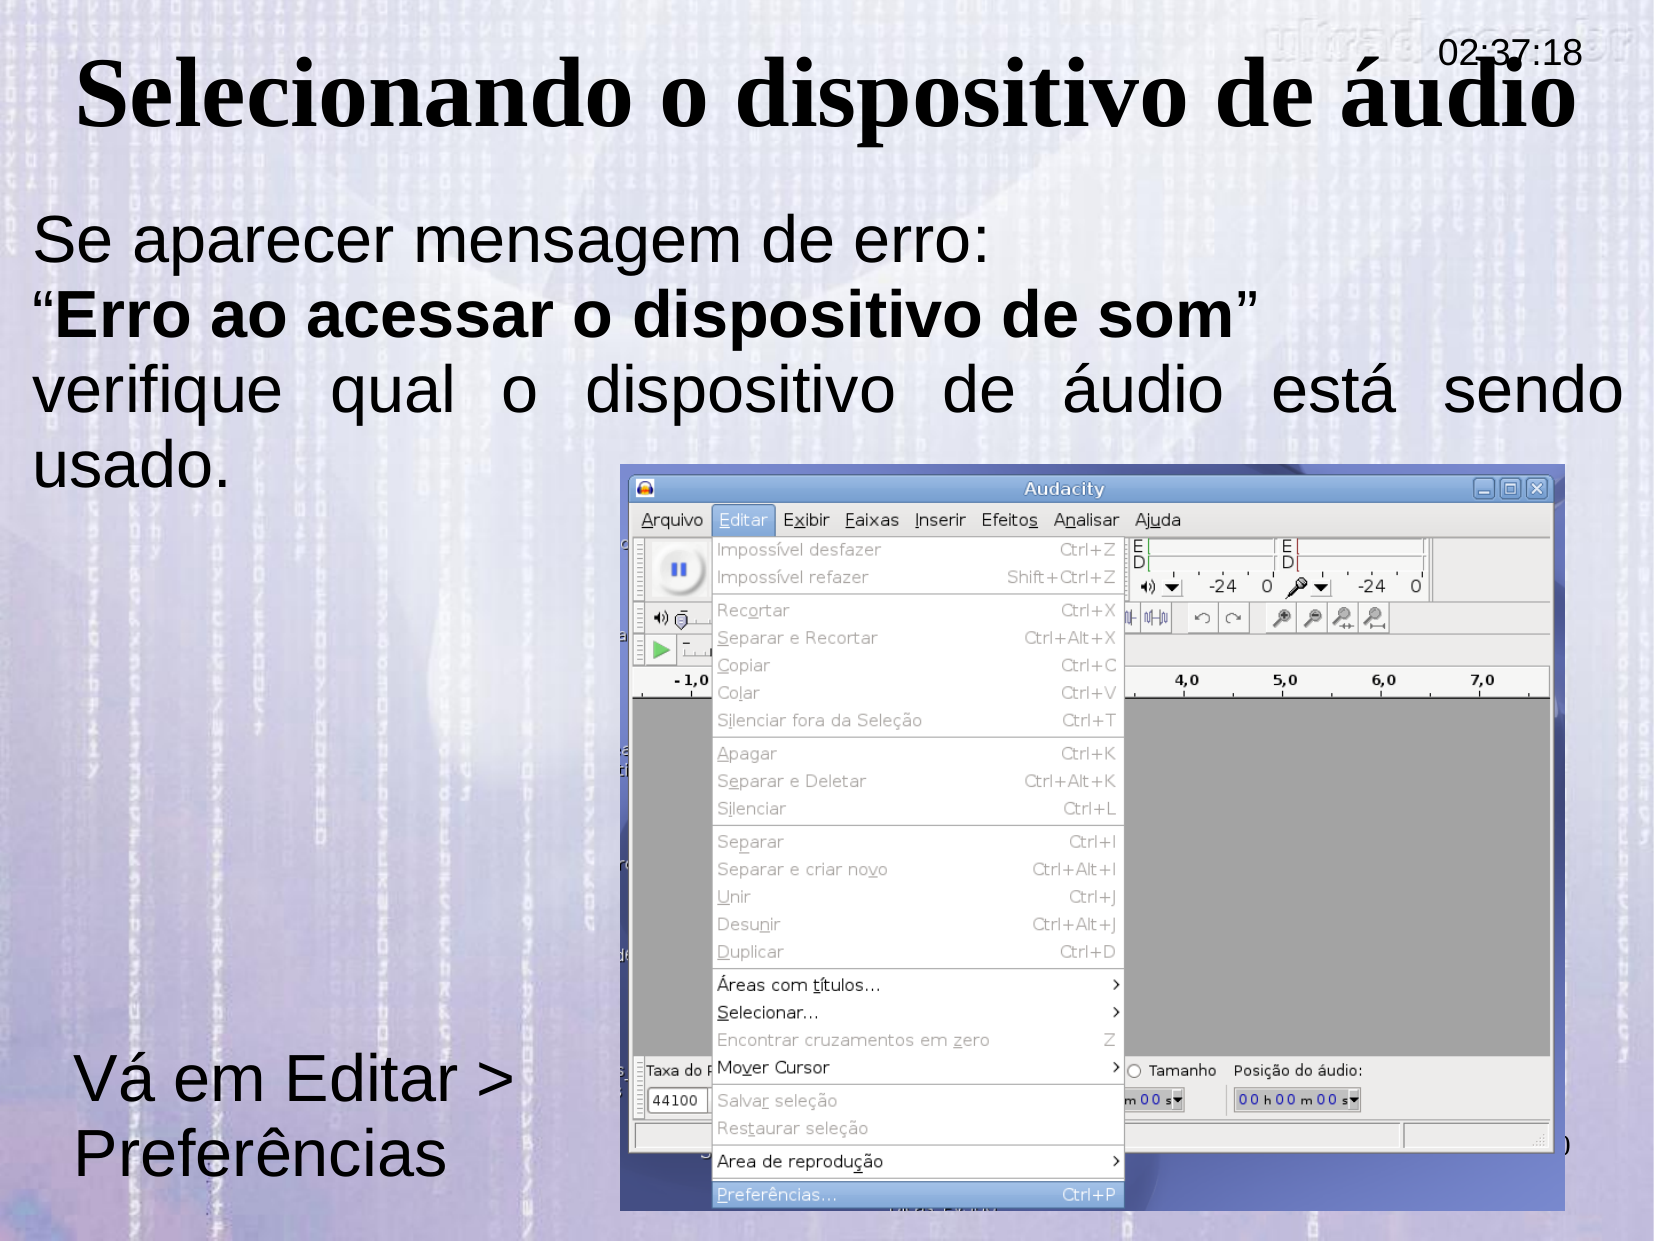

02:22:19
Selecionando o dispositivo de áudio
Se aparecer mensagem de erro:
“Erro ao acessar o dispositivo de som”
verifique qual o dispositivo de áudio está sendo usado.
Vá em Editar >
Preferências
10